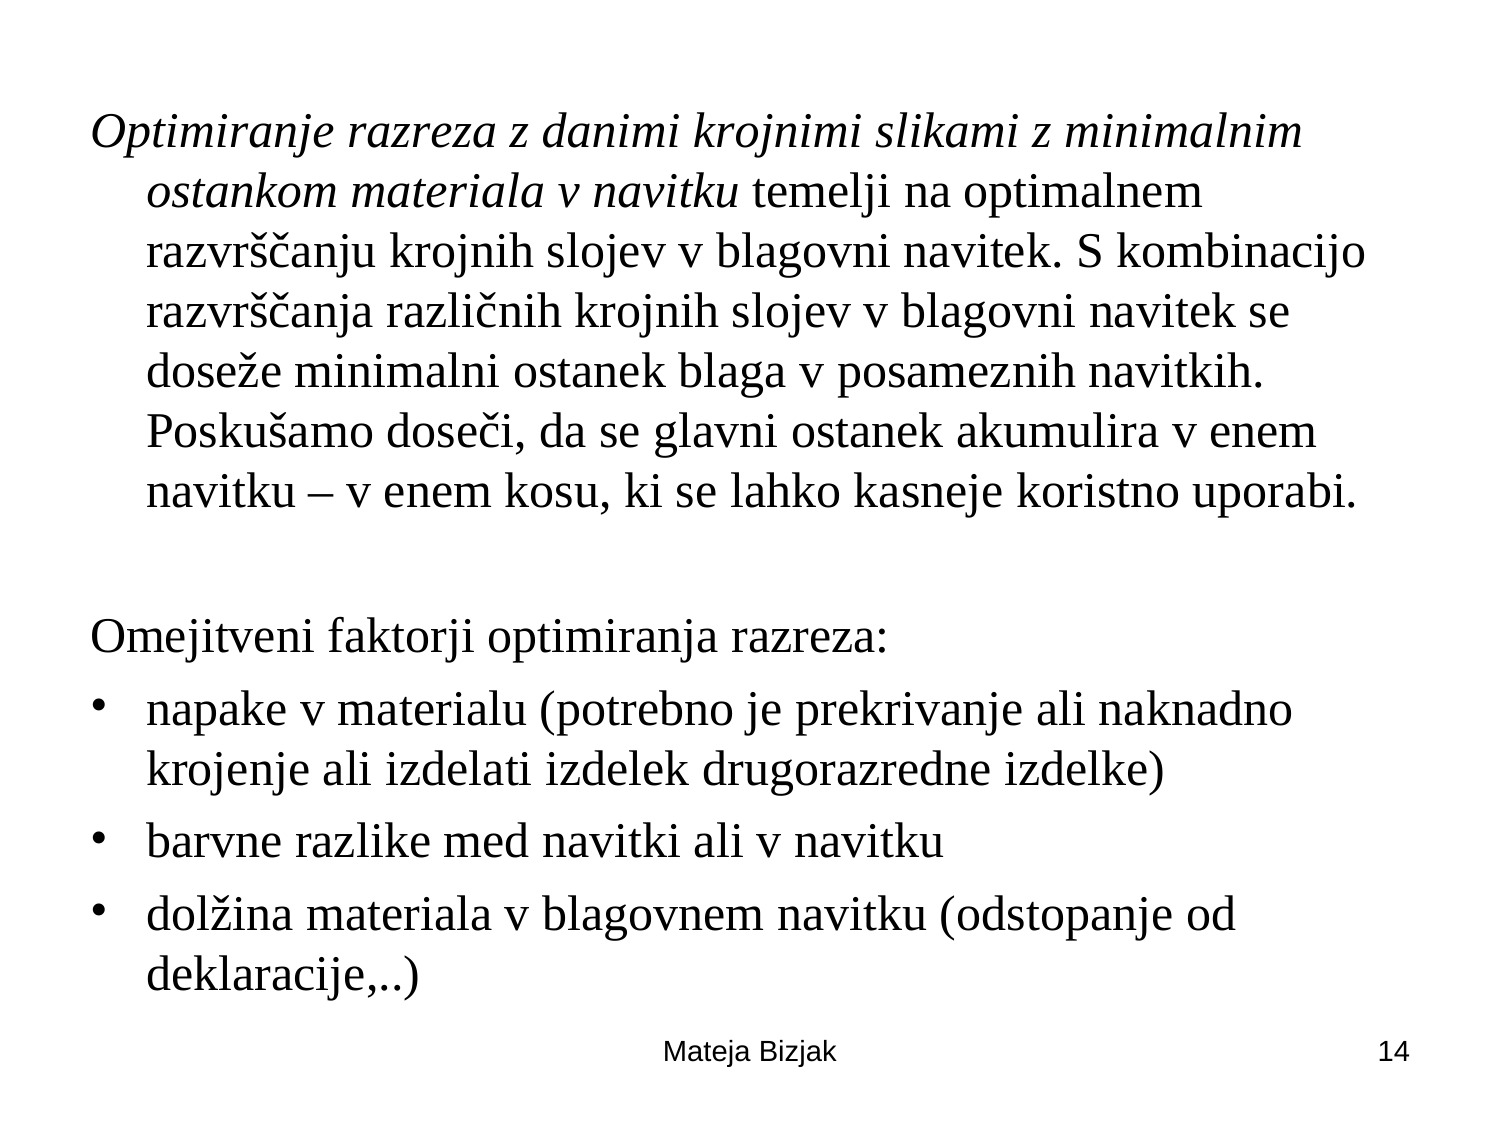

# Optimiranje razreza z danimi krojnimi slikami z minimalnim ostankom materiala v navitku temelji na optimalnem razvrščanju krojnih slojev v blagovni navitek. S kombinacijo razvrščanja različnih krojnih slojev v blagovni navitek se doseže minimalni ostanek blaga v posameznih navitkih. Poskušamo doseči, da se glavni ostanek akumulira v enem navitku – v enem kosu, ki se lahko kasneje koristno uporabi.
Omejitveni faktorji optimiranja razreza:
napake v materialu (potrebno je prekrivanje ali naknadno krojenje ali izdelati izdelek drugorazredne izdelke)
barvne razlike med navitki ali v navitku
dolžina materiala v blagovnem navitku (odstopanje od deklaracije,..)
Mateja Bizjak